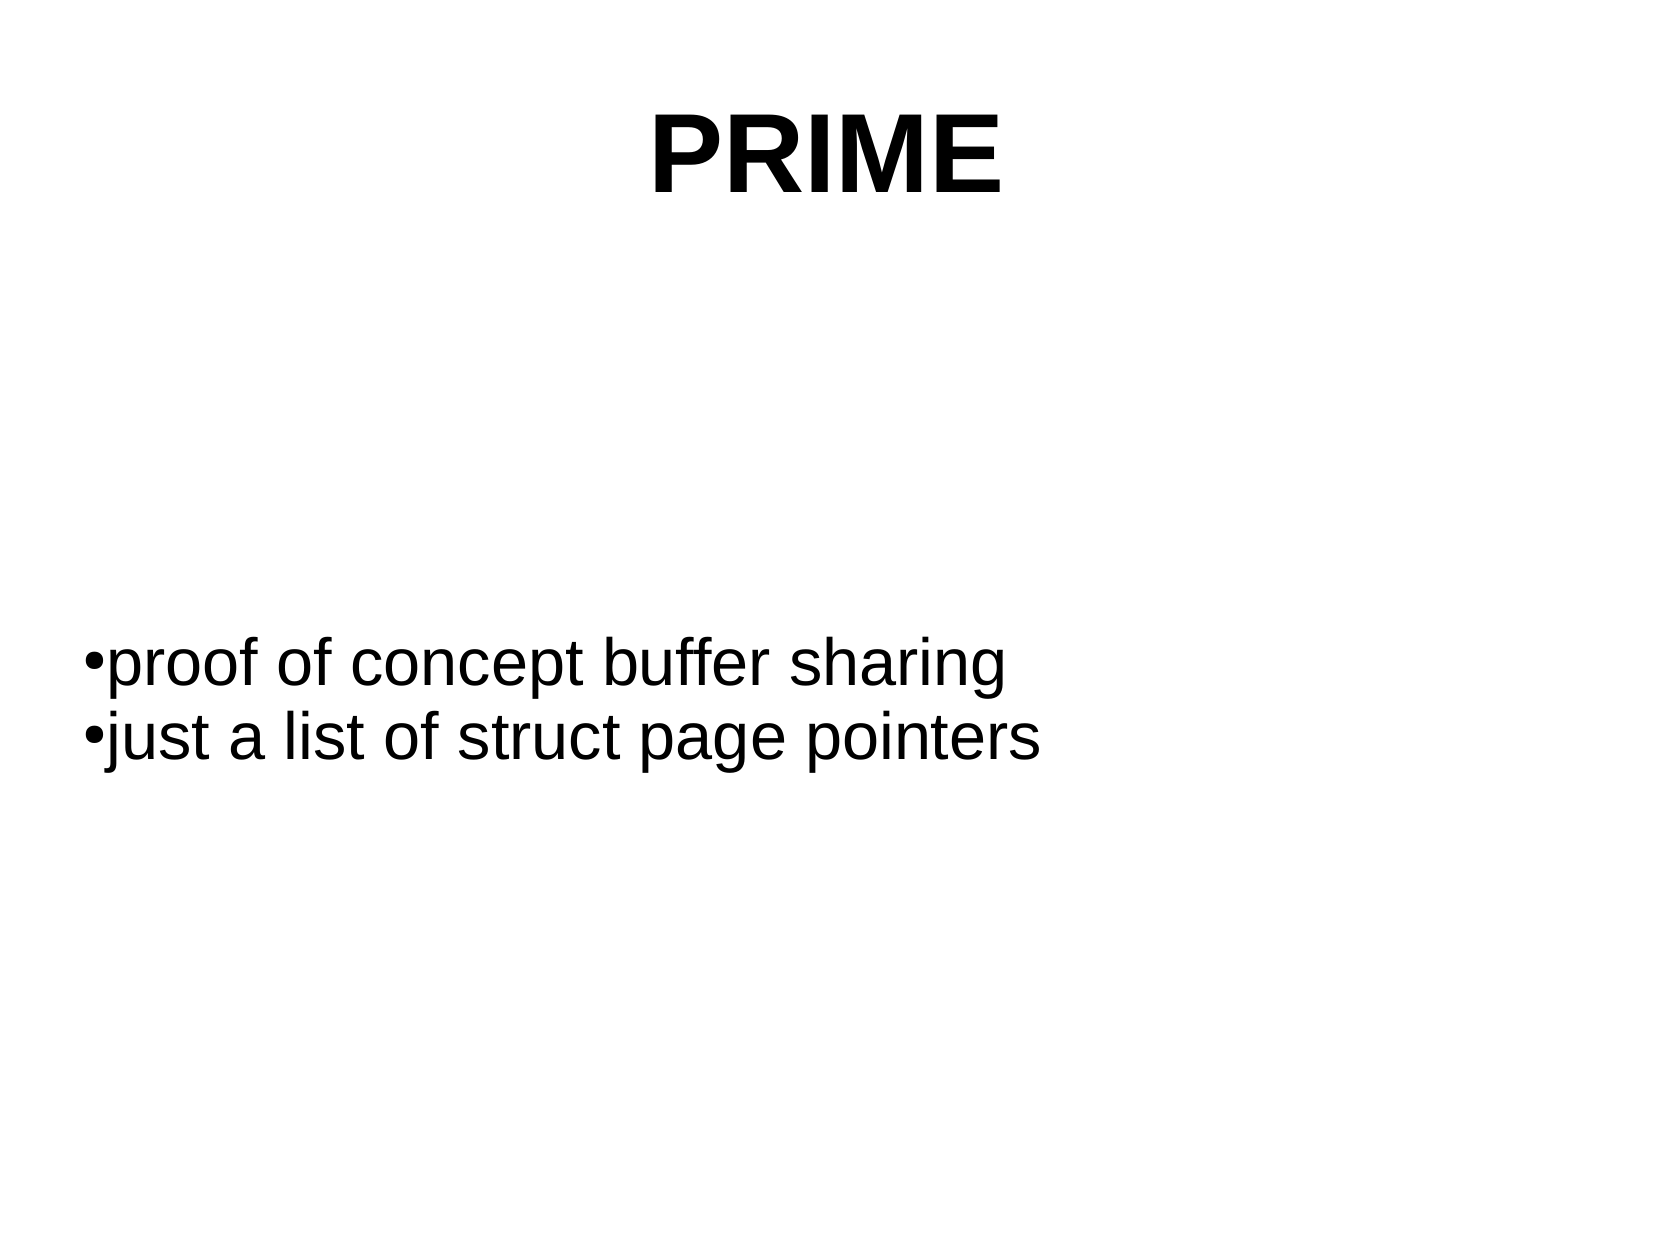

# PRIME
proof of concept buffer sharing
just a list of struct page pointers